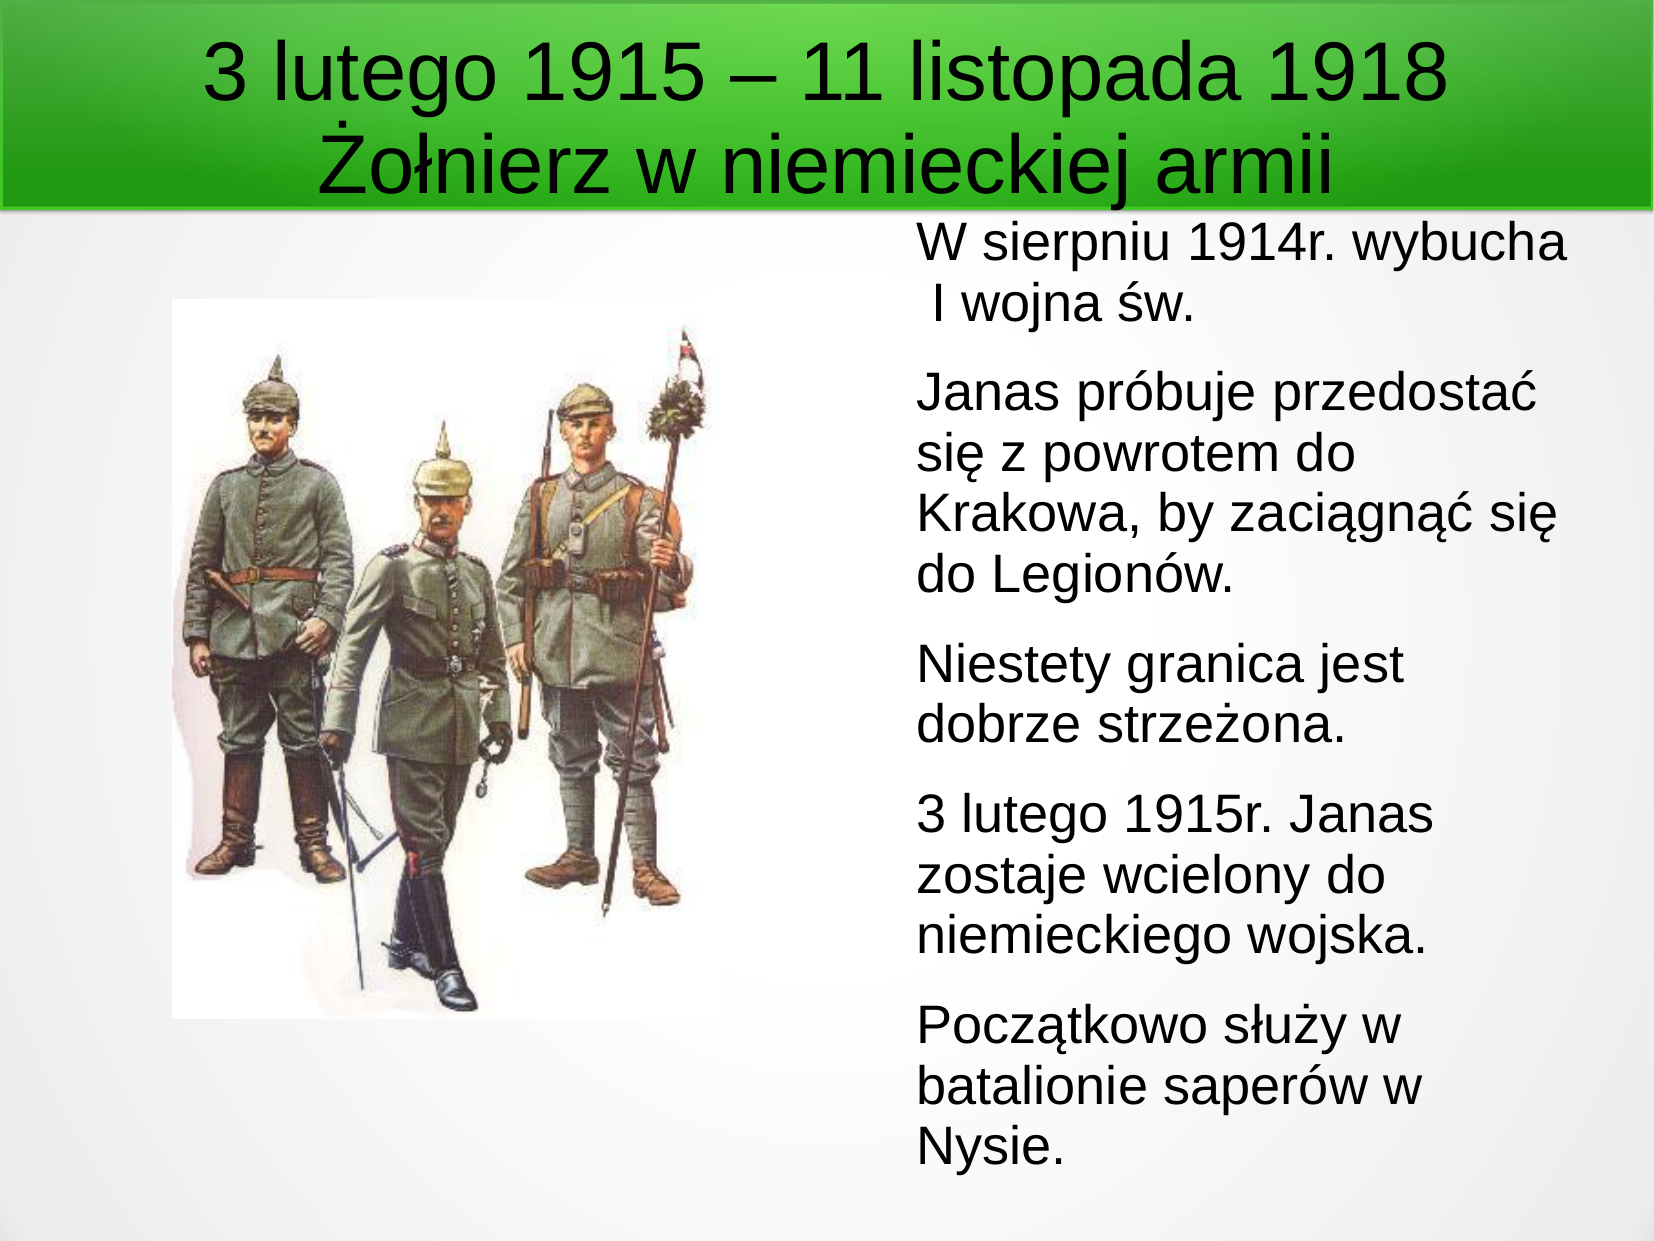

# 3 lutego 1915 – 11 listopada 1918 Żołnierz w niemieckiej armii
W sierpniu 1914r. wybucha I wojna św.
Janas próbuje przedostać się z powrotem do Krakowa, by zaciągnąć się do Legionów.
Niestety granica jest dobrze strzeżona.
3 lutego 1915r. Janas zostaje wcielony do niemieckiego wojska.
Początkowo służy w batalionie saperów w Nysie.